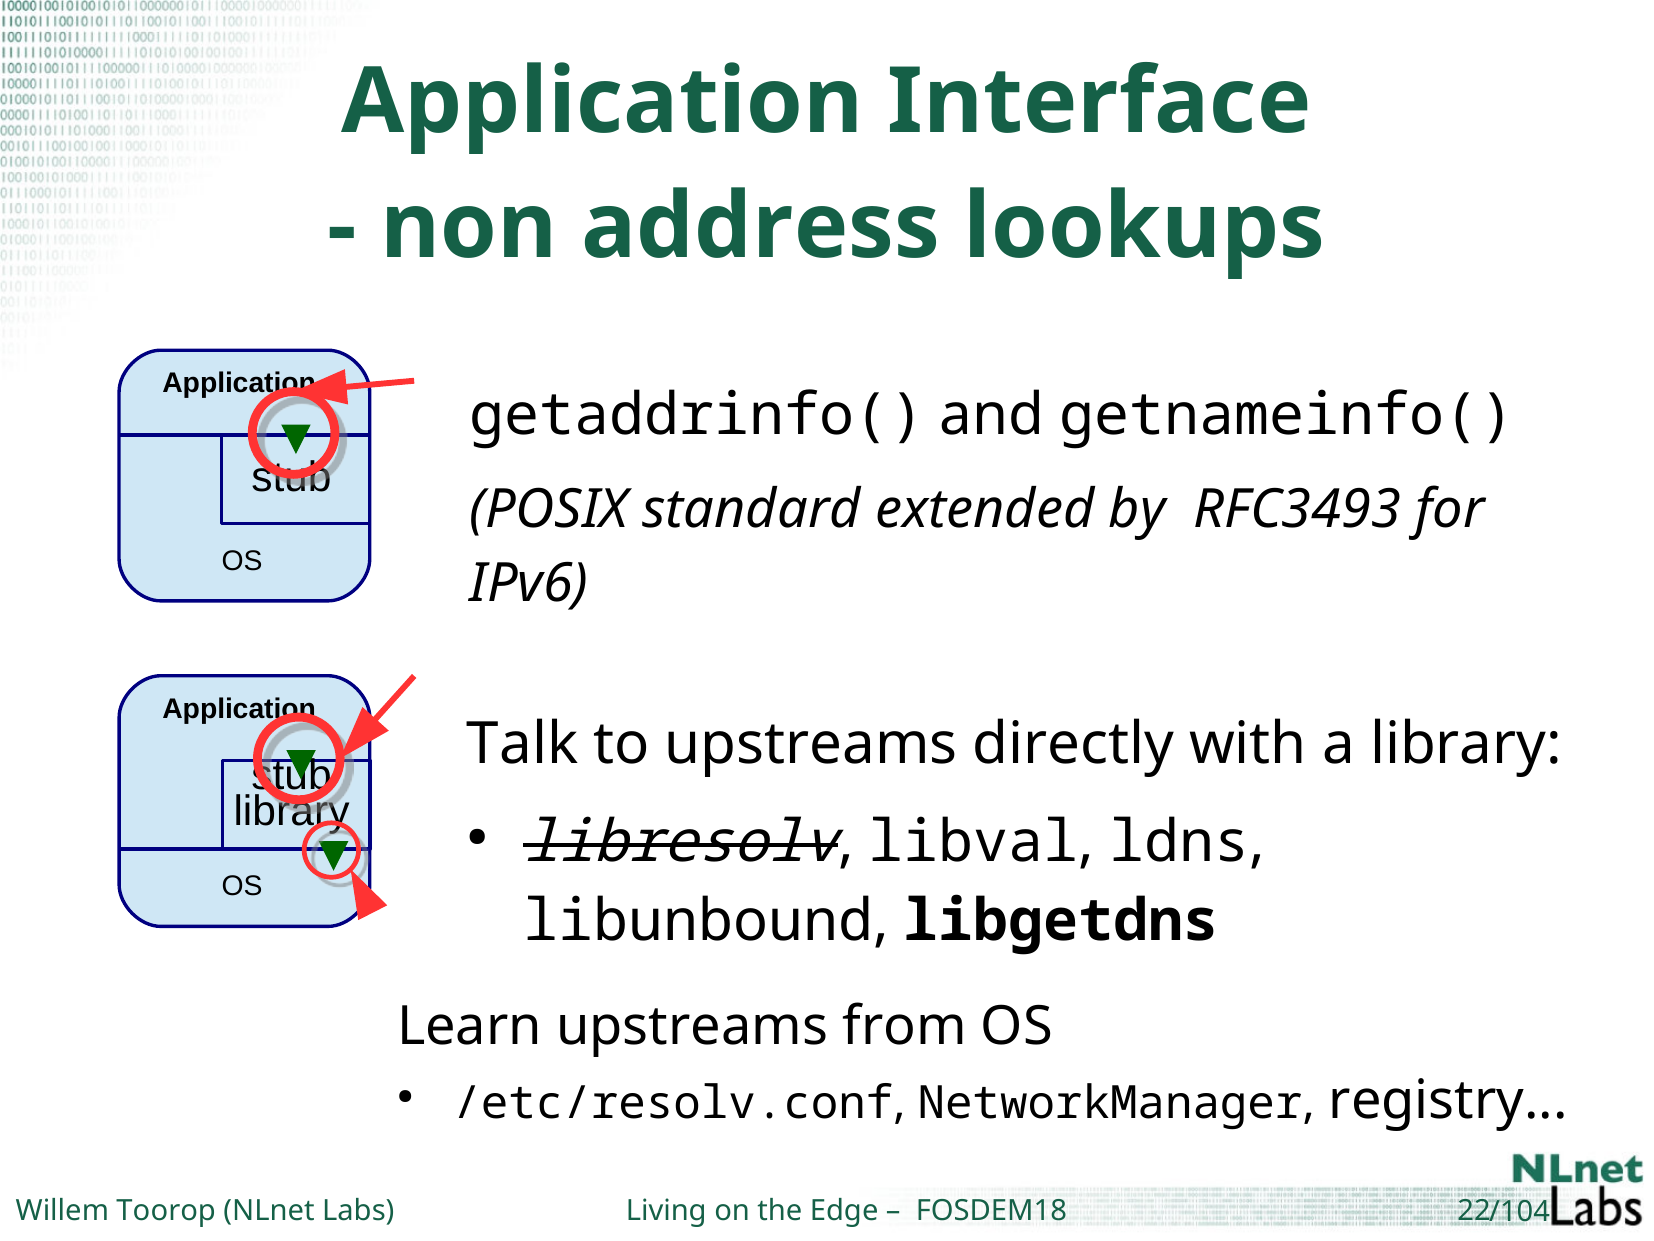

Application Interface
- non address lookups
Application
# getaddrinfo() and getnameinfo()
(POSIX standard extended by RFC3493 for IPv6)
stub
OS
Application
Talk to upstreams directly with a library:
libresolv, libval, ldns, libunbound, libgetdns
stub
library
OS
Learn upstreams from OS
/etc/resolv.conf, NetworkManager, registry...